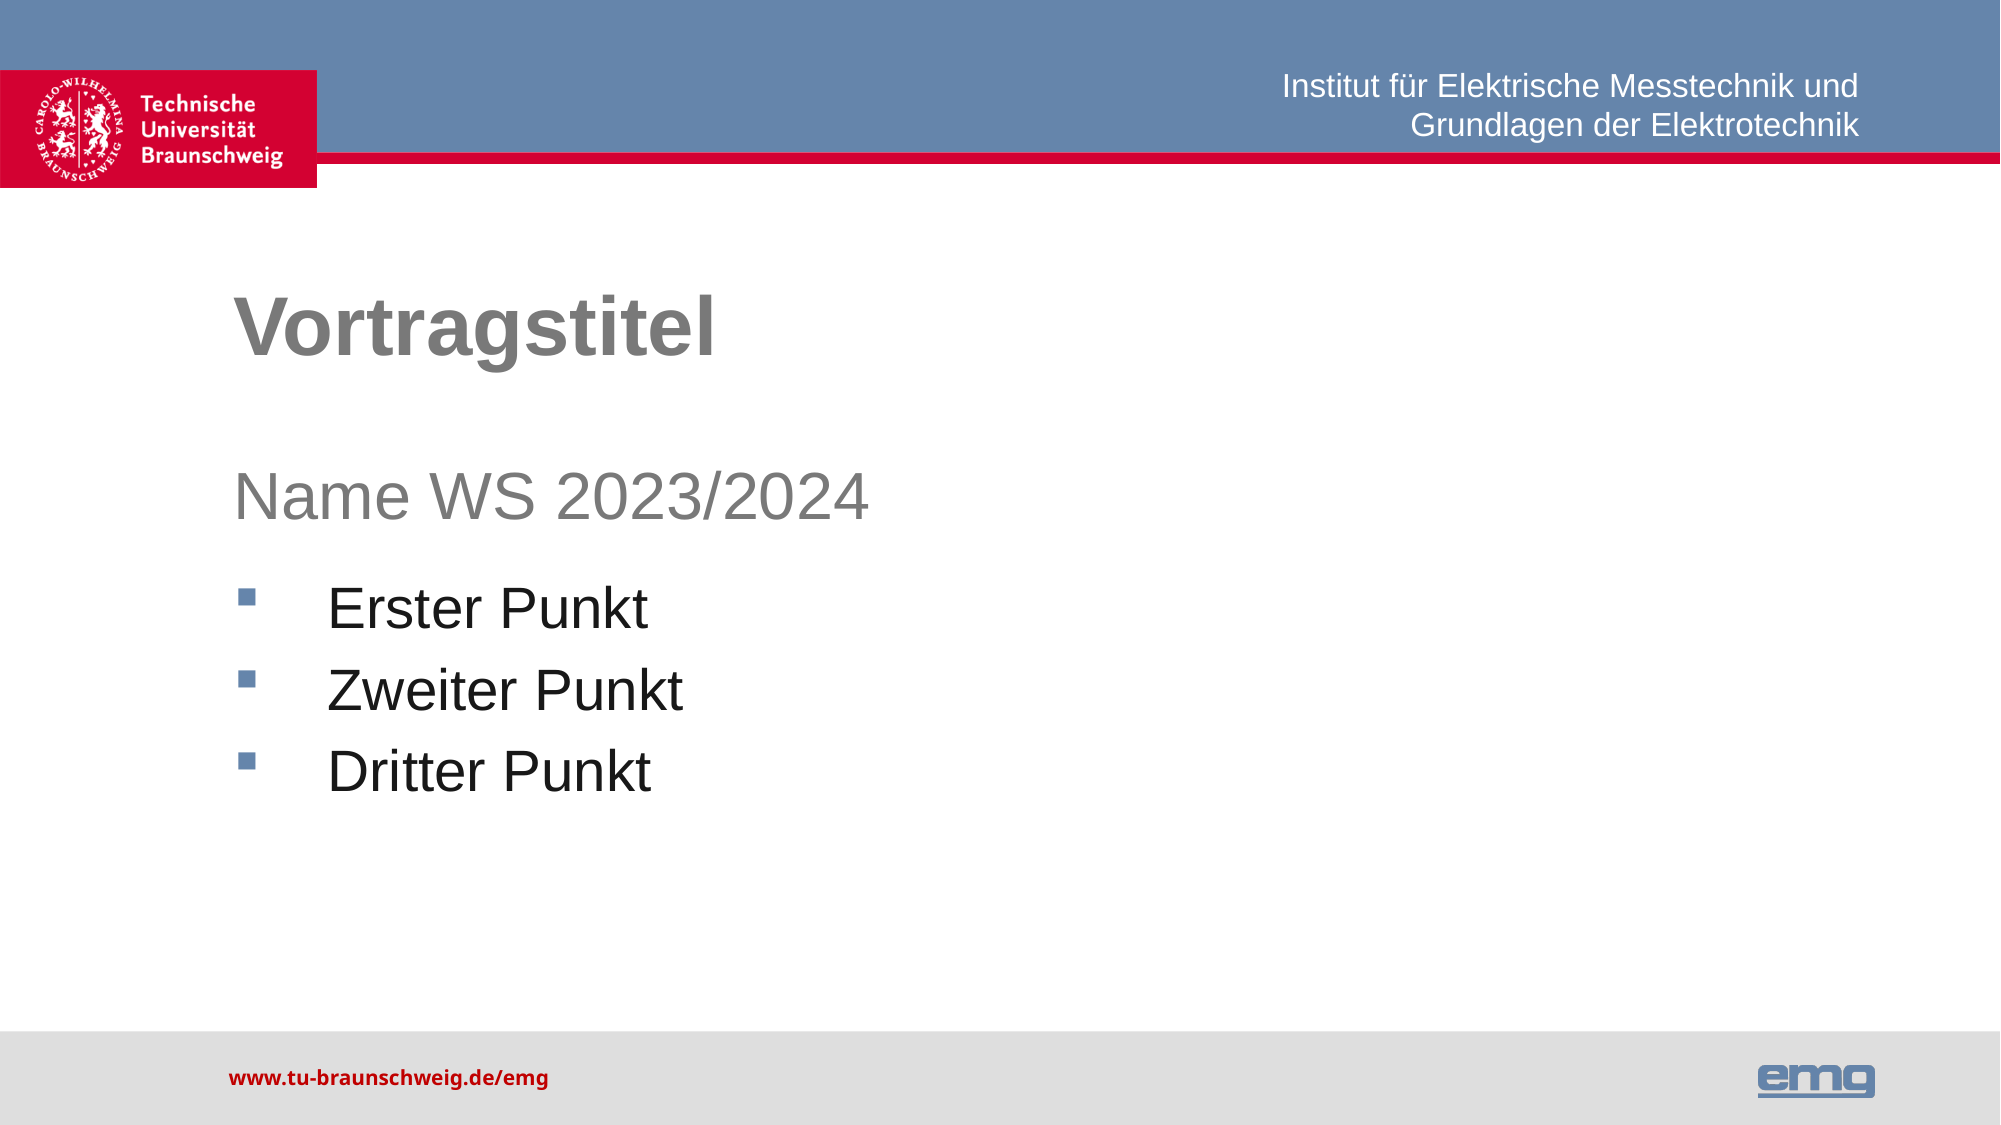

Vortragstitel
Name WS 2023/2024
# Erster Punkt
Zweiter Punkt
Dritter Punkt